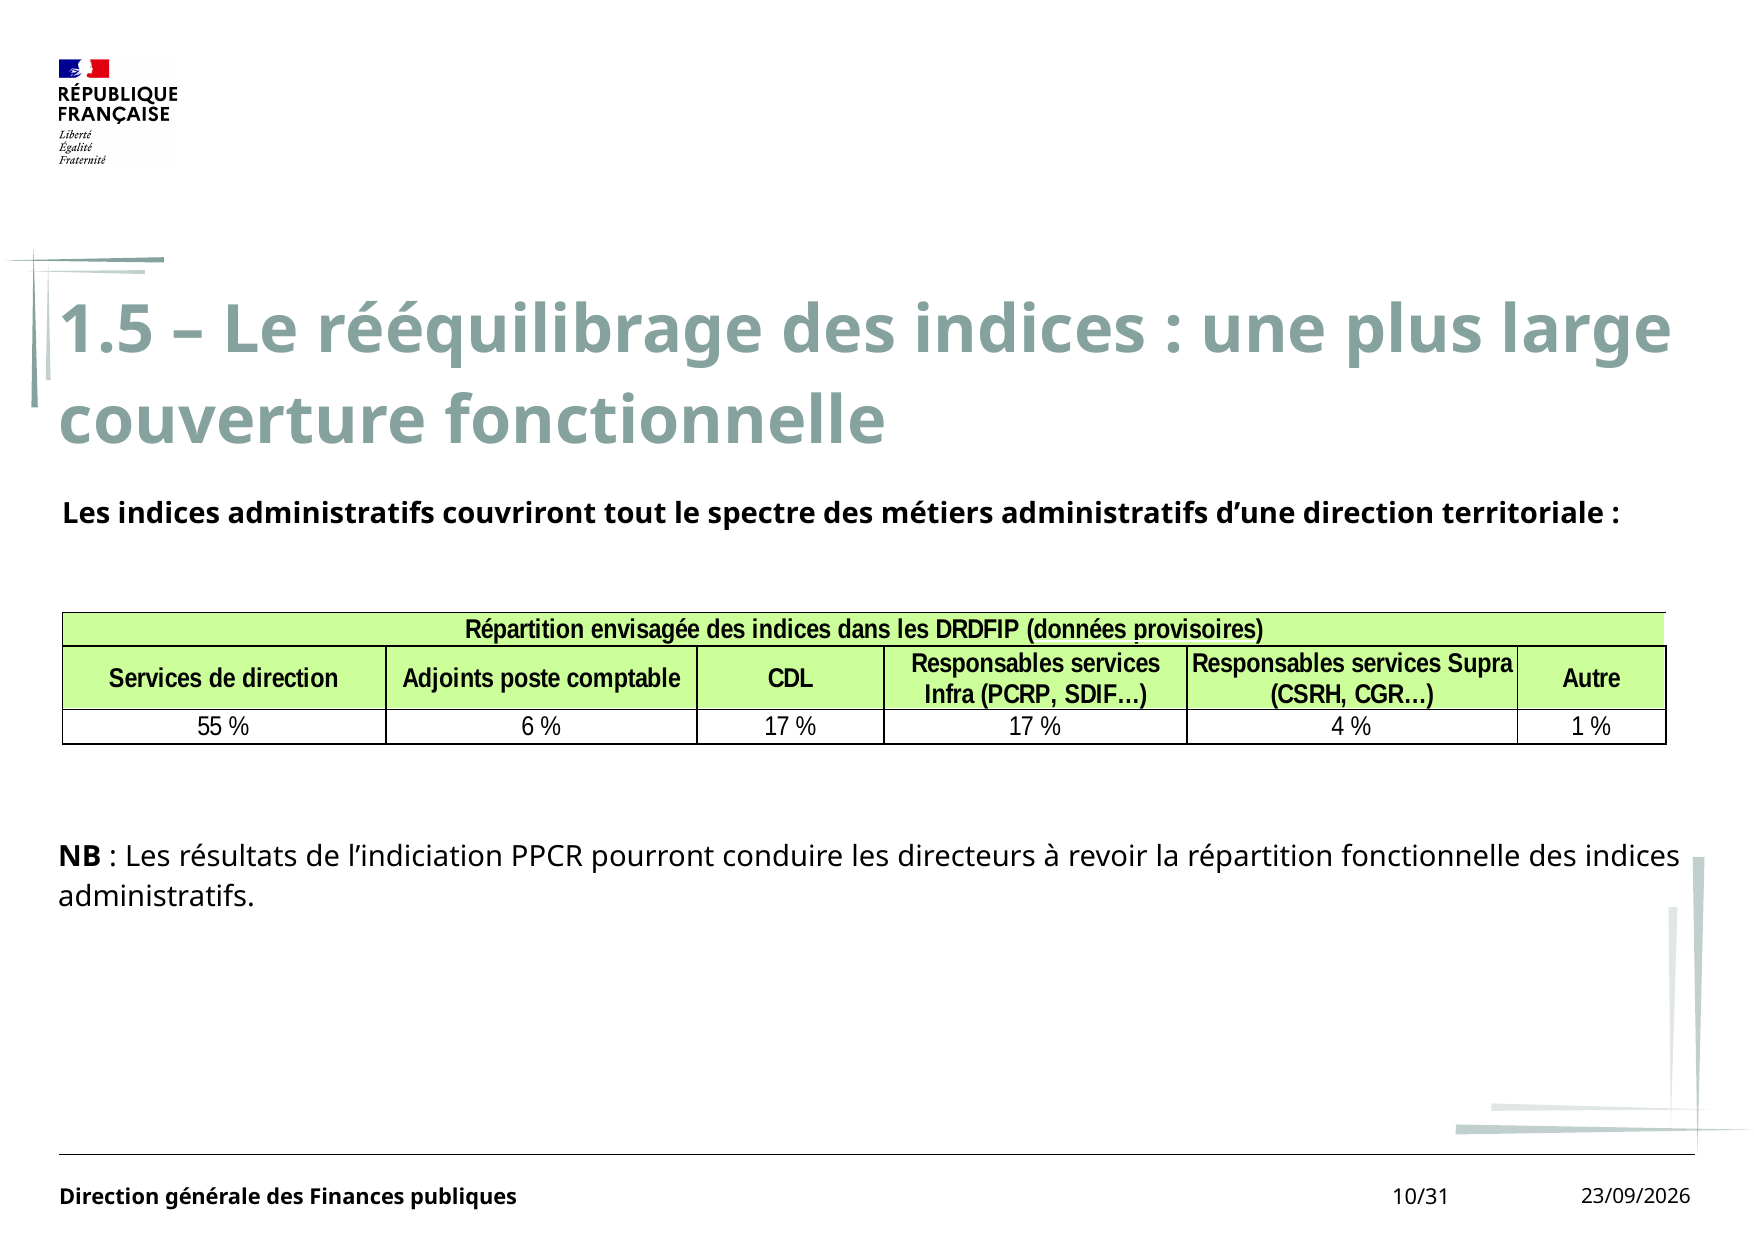

# 1.5 – Le rééquilibrage des indices : une plus large couverture fonctionnelle
Les indices administratifs couvriront tout le spectre des métiers administratifs d’une direction territoriale :
NB : Les résultats de l’indiciation PPCR pourront conduire les directeurs à revoir la répartition fonctionnelle des indices administratifs.